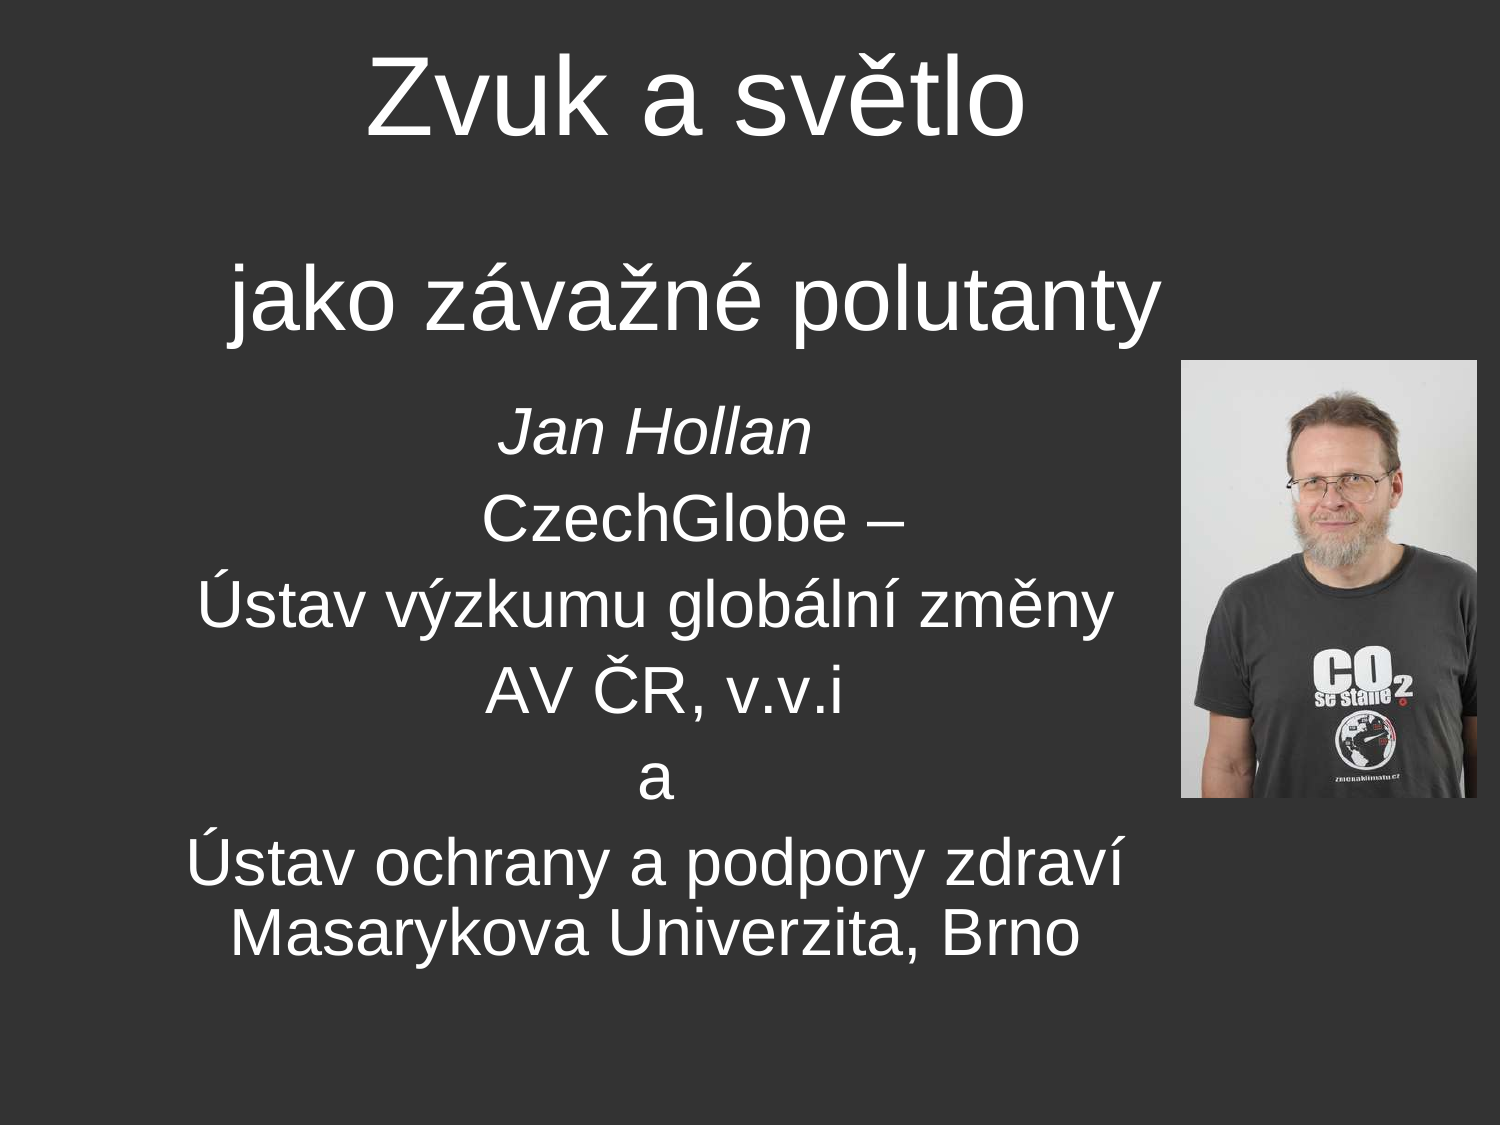

# Zvuk a světlo jako závažné polutanty
Jan Hollan
 CzechGlobe –
Ústav výzkumu globální změny
 AV ČR, v.v.i
a
Ústav ochrany a podpory zdraví Masarykova Univerzita, Brno